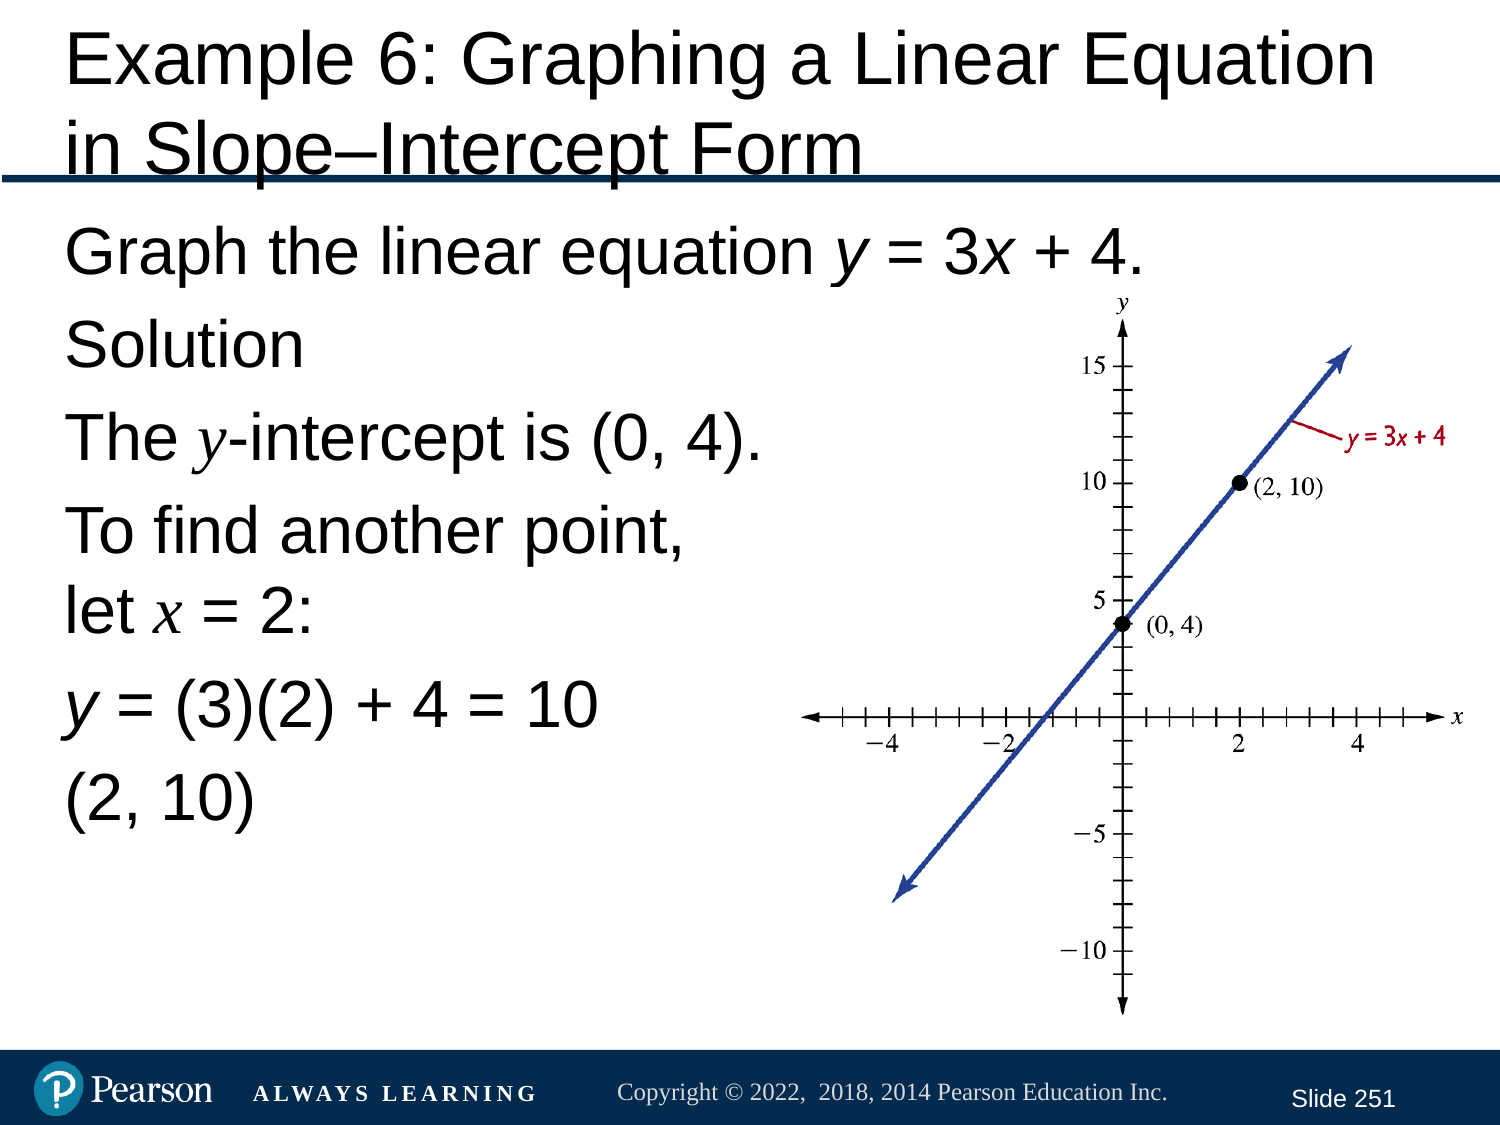

# Example 6: Graphing a Linear Equation in Slope–Intercept Form
Graph the linear equation y = 3x + 4.
Solution
The y-intercept is (0, 4).
To find another point,
let x = 2:
y = (3)(2) + 4 = 10
(2, 10)